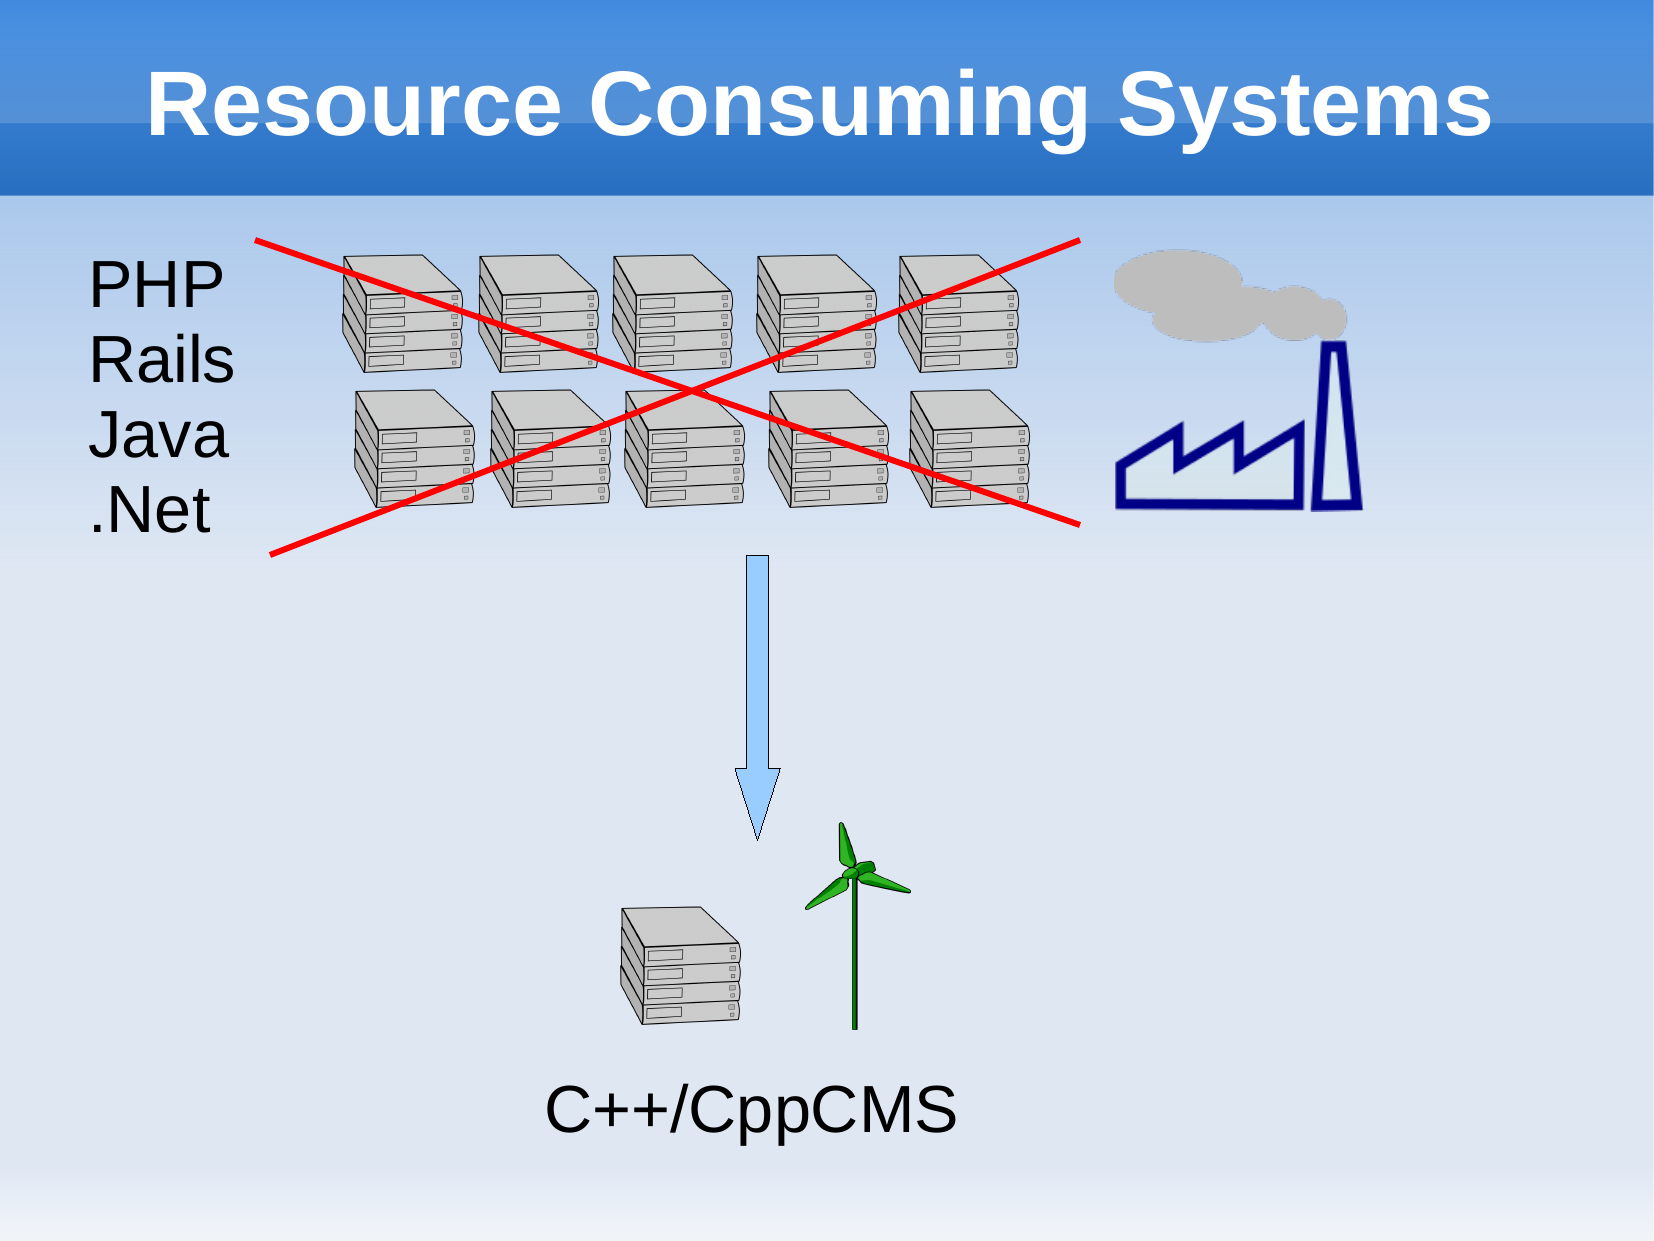

# Resource Consuming Systems
PHP
Rails
Java
.Net
C++/CppCMS